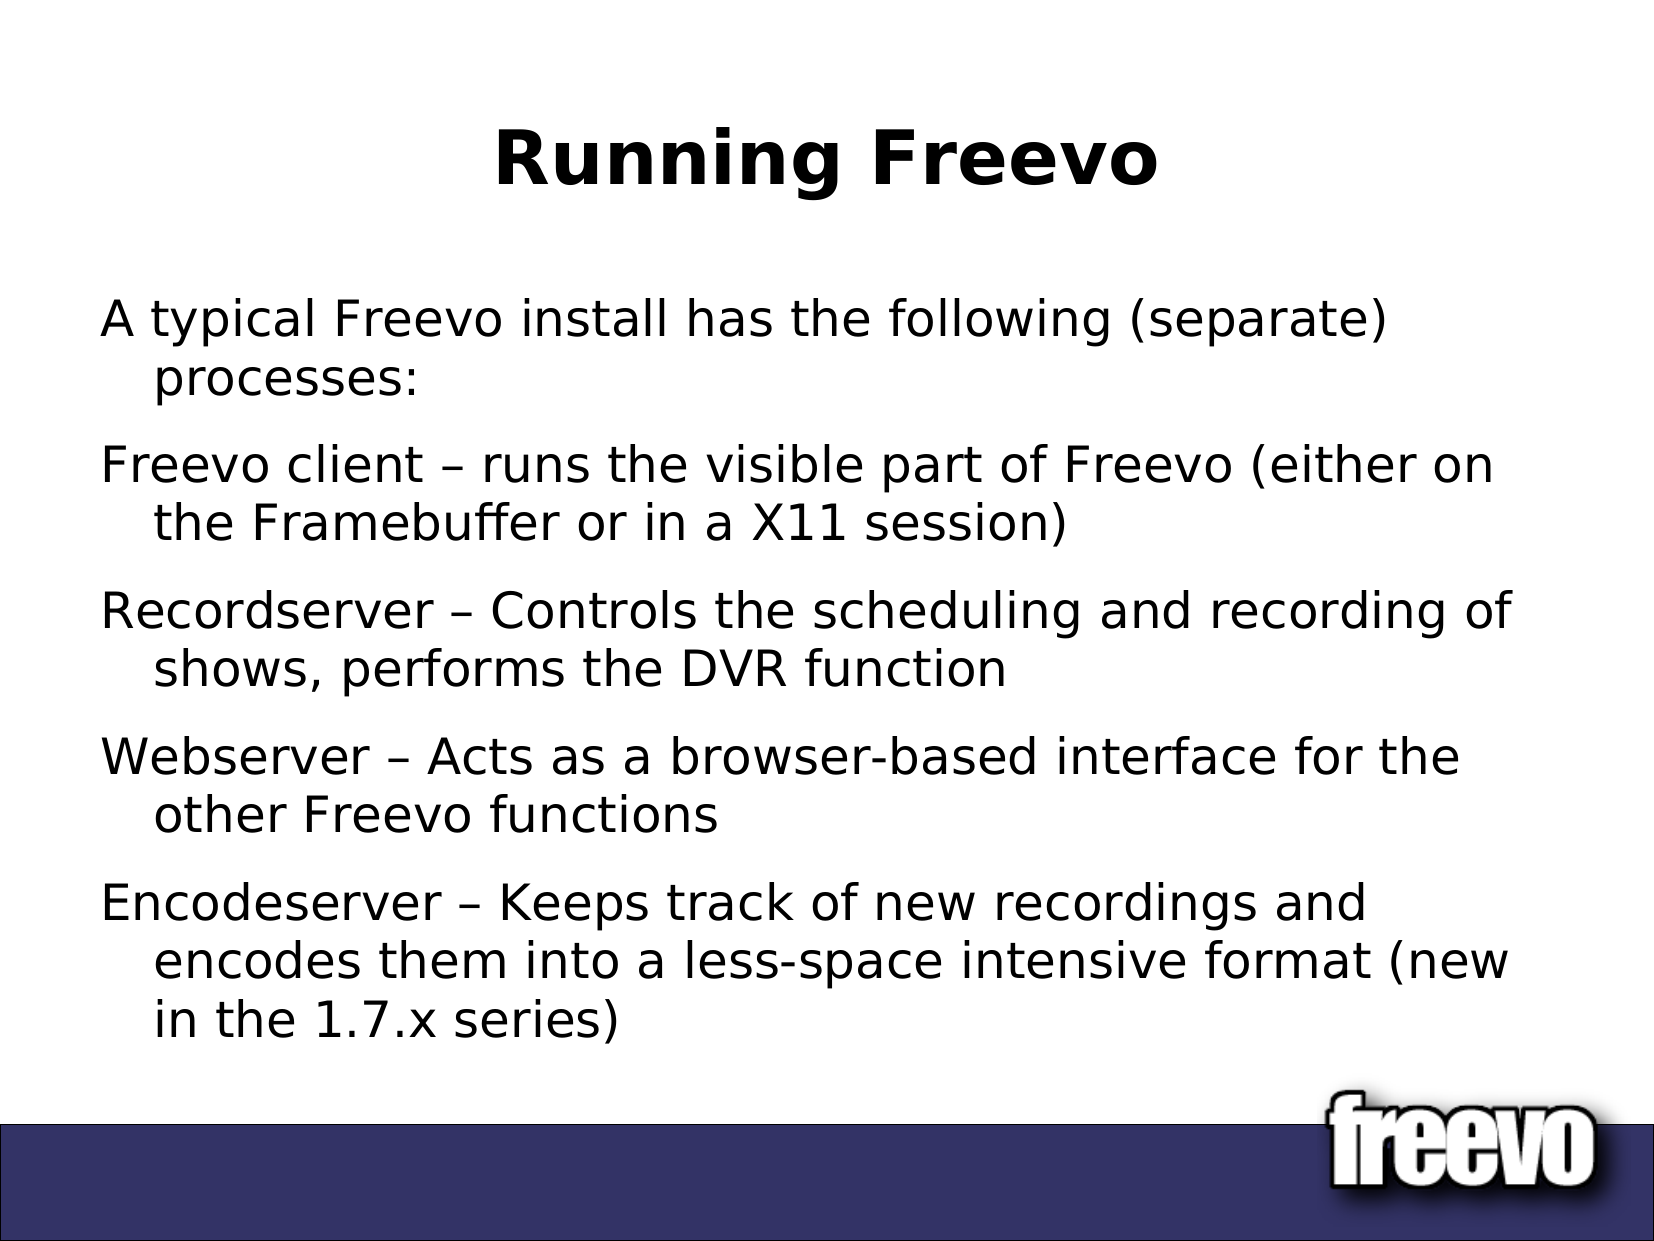

Running Freevo
# A typical Freevo install has the following (separate) processes:
Freevo client – runs the visible part of Freevo (either on the Framebuffer or in a X11 session)
Recordserver – Controls the scheduling and recording of shows, performs the DVR function
Webserver – Acts as a browser-based interface for the other Freevo functions
Encodeserver – Keeps track of new recordings and encodes them into a less-space intensive format (new in the 1.7.x series)